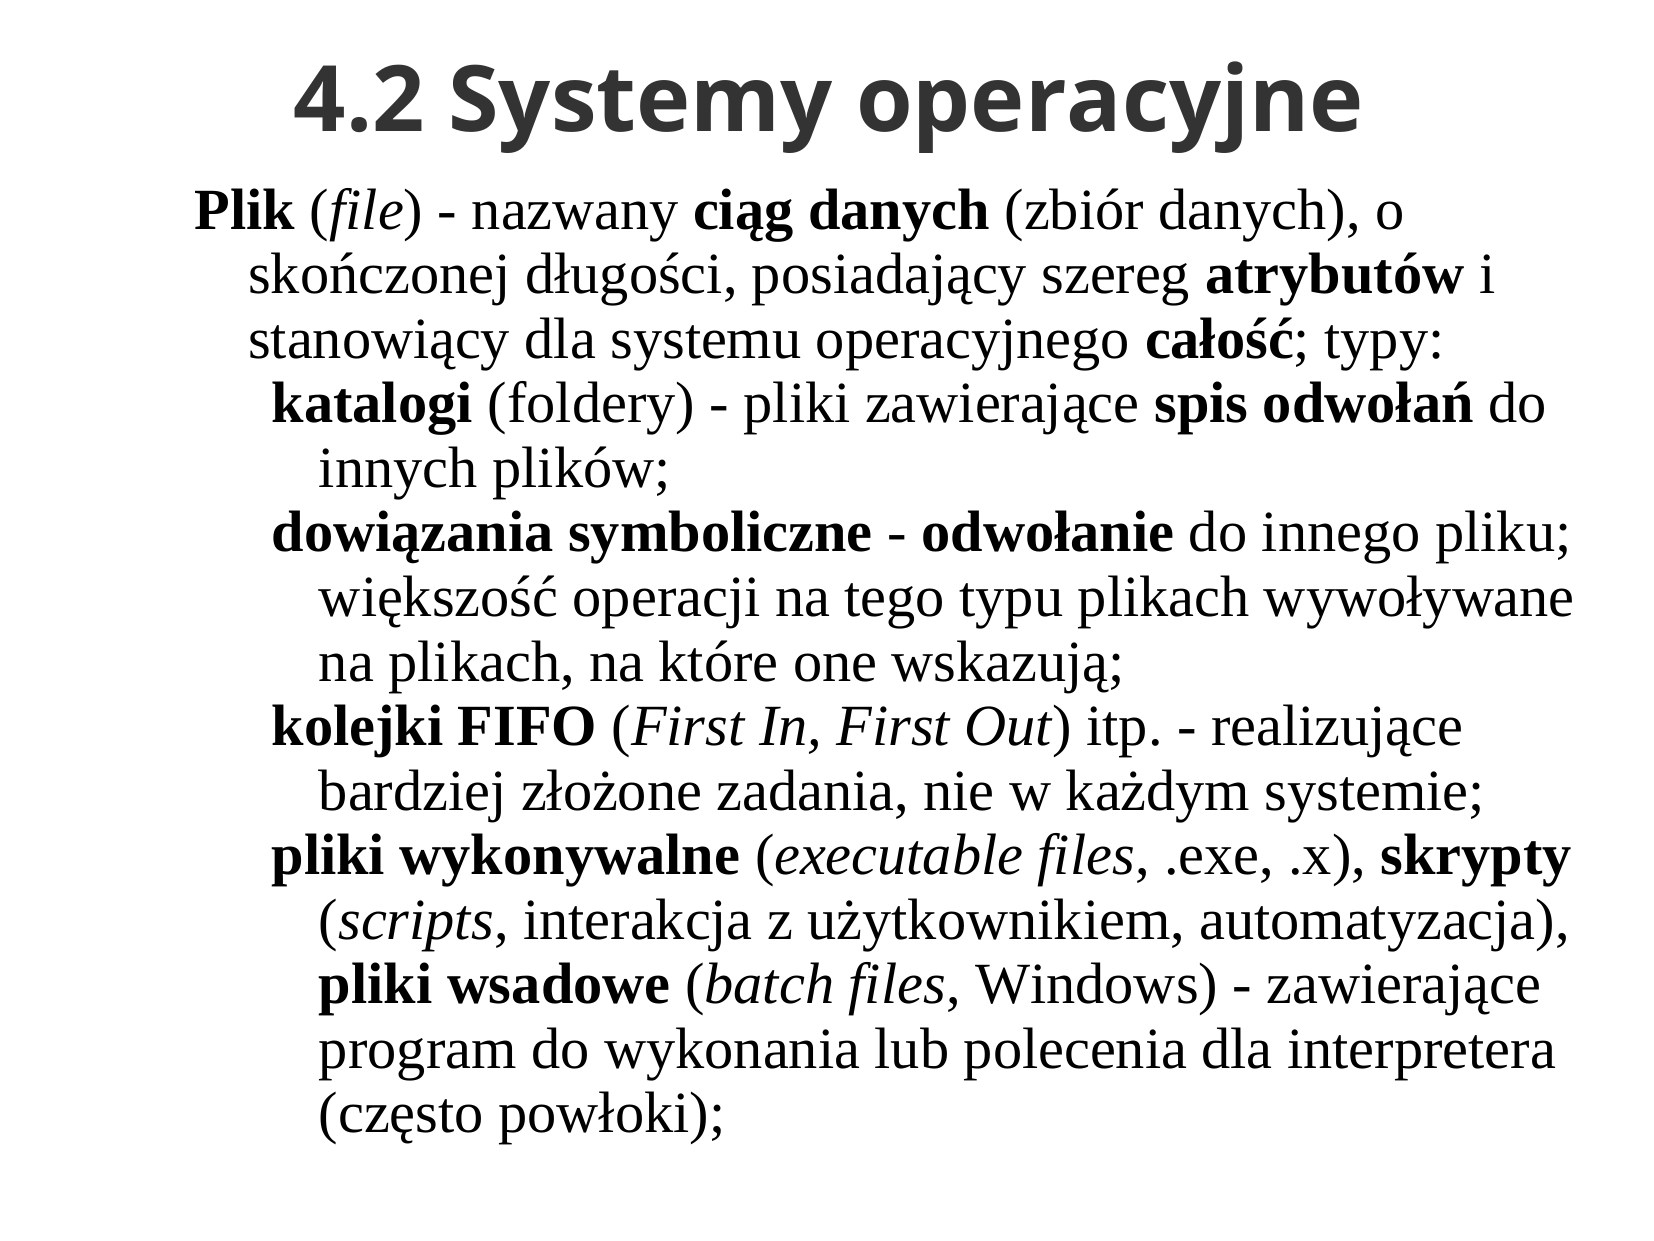

# 4.2 Systemy operacyjne
Plik (file) - nazwany ciąg danych (zbiór danych), o skończonej długości, posiadający szereg atrybutów i stanowiący dla systemu operacyjnego całość; typy:
katalogi (foldery) - pliki zawierające spis odwołań do innych plików;
dowiązania symboliczne - odwołanie do innego pliku; większość operacji na tego typu plikach wywoływane na plikach, na które one wskazują;
kolejki FIFO (First In, First Out) itp. - realizujące bardziej złożone zadania, nie w każdym systemie;
pliki wykonywalne (executable files, .exe, .x), skrypty (scripts, interakcja z użytkownikiem, automatyzacja), pliki wsadowe (batch files, Windows) - zawierające program do wykonania lub polecenia dla interpretera (często powłoki);